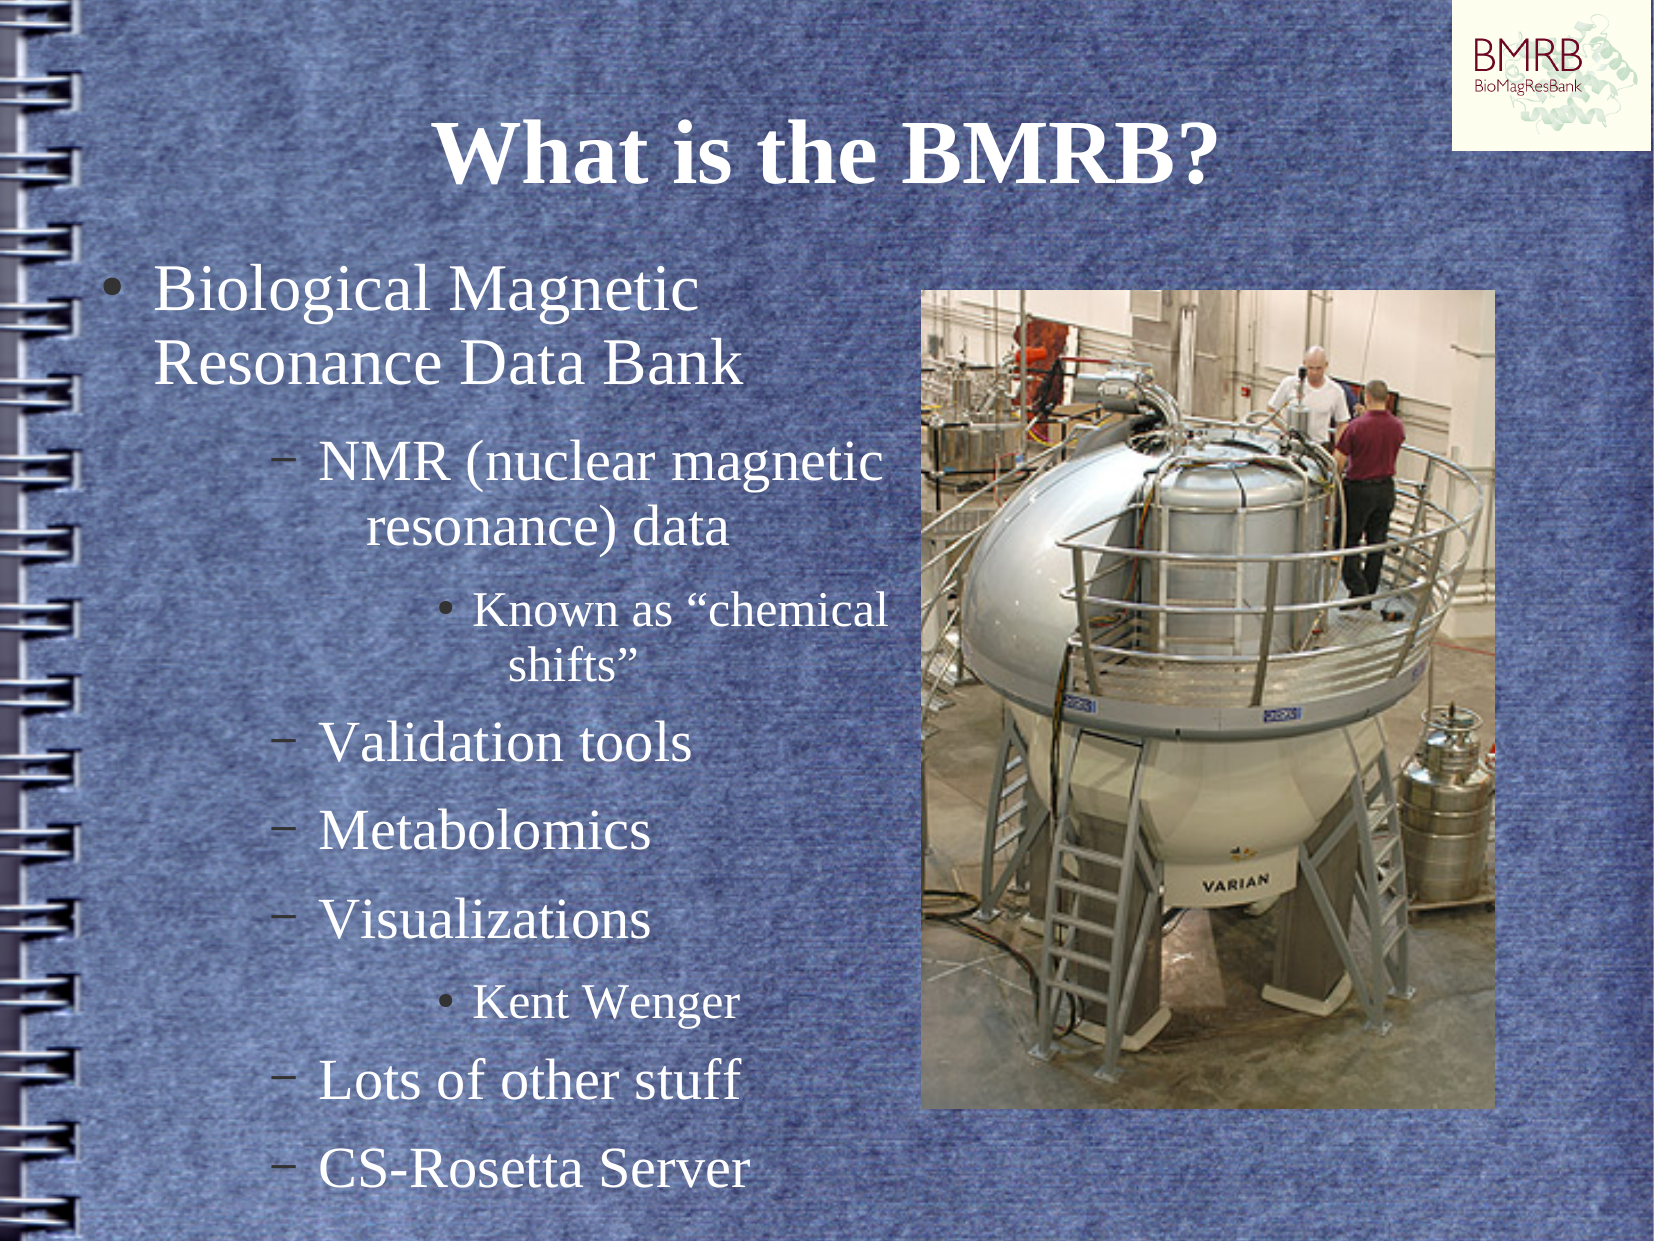

# What is the BMRB?
Biological Magnetic Resonance Data Bank
NMR (nuclear magnetic resonance) data
Known as “chemical shifts”
Validation tools
Metabolomics
Visualizations
Kent Wenger
Lots of other stuff
CS-Rosetta Server